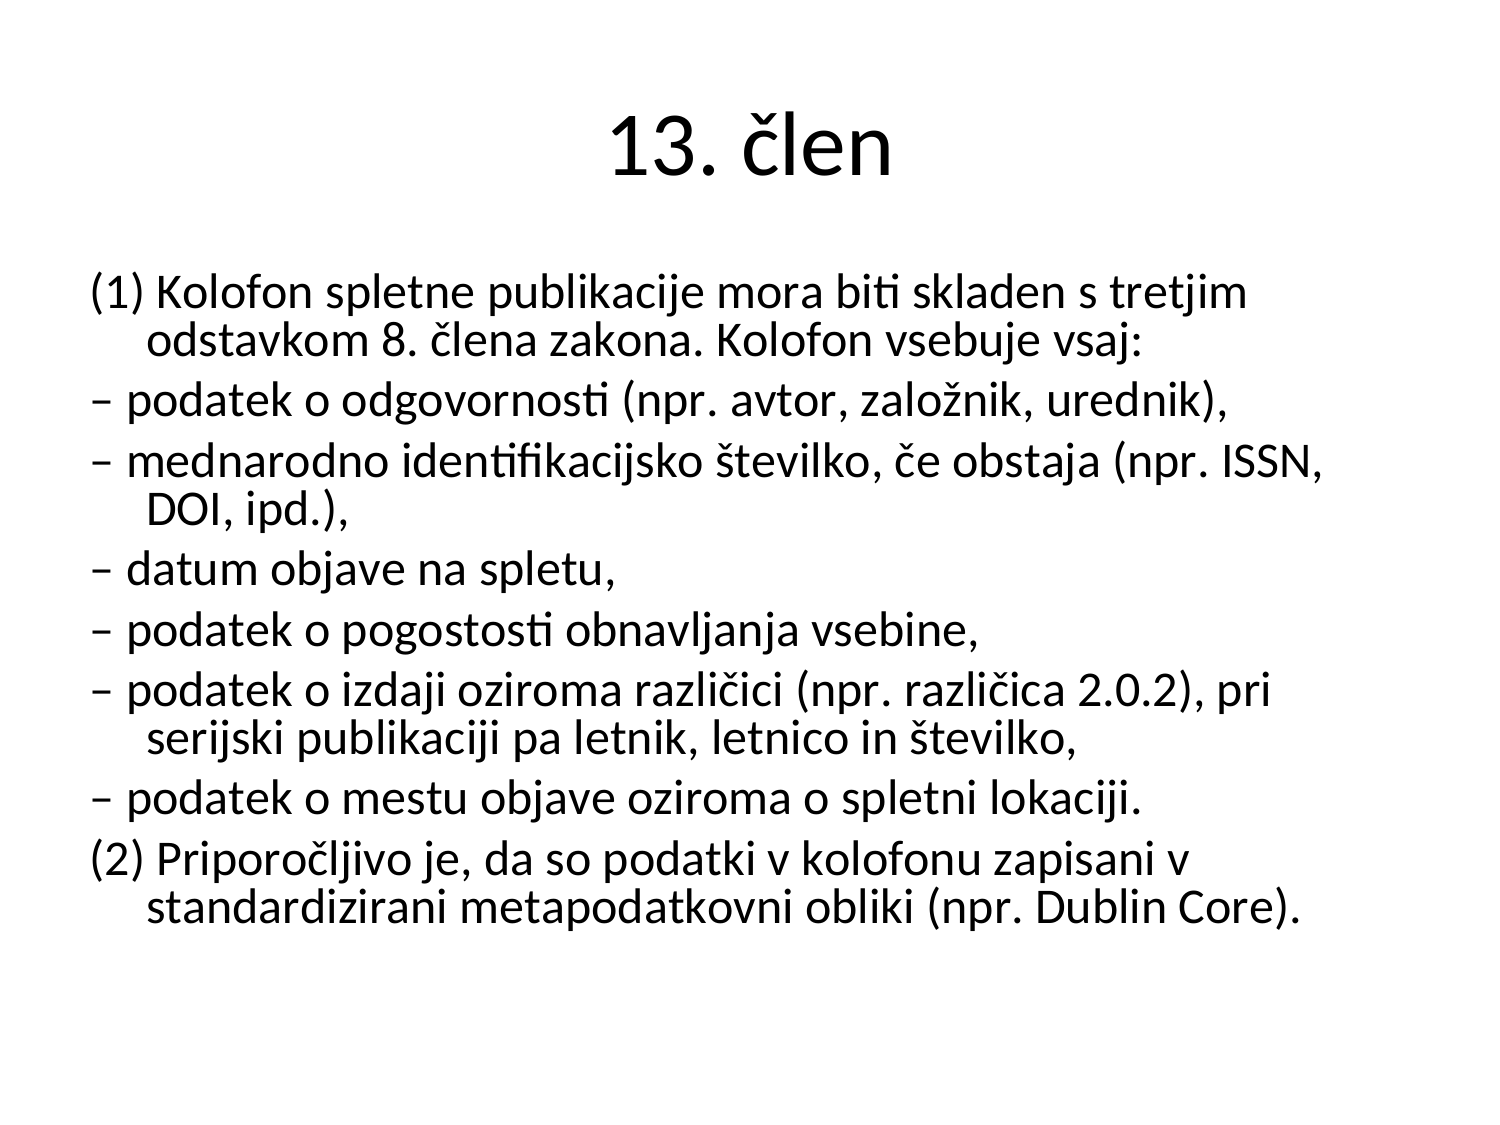

# 13. člen
(1) Kolofon spletne publikacije mora biti skladen s tretjim odstavkom 8. člena zakona. Kolofon vsebuje vsaj:
– podatek o odgovornosti (npr. avtor, založnik, urednik),
– mednarodno identifikacijsko številko, če obstaja (npr. ISSN, DOI, ipd.),
– datum objave na spletu,
– podatek o pogostosti obnavljanja vsebine,
– podatek o izdaji oziroma različici (npr. različica 2.0.2), pri serijski publikaciji pa letnik, letnico in številko,
– podatek o mestu objave oziroma o spletni lokaciji.
(2) Priporočljivo je, da so podatki v kolofonu zapisani v standardizirani metapodatkovni obliki (npr. Dublin Core).